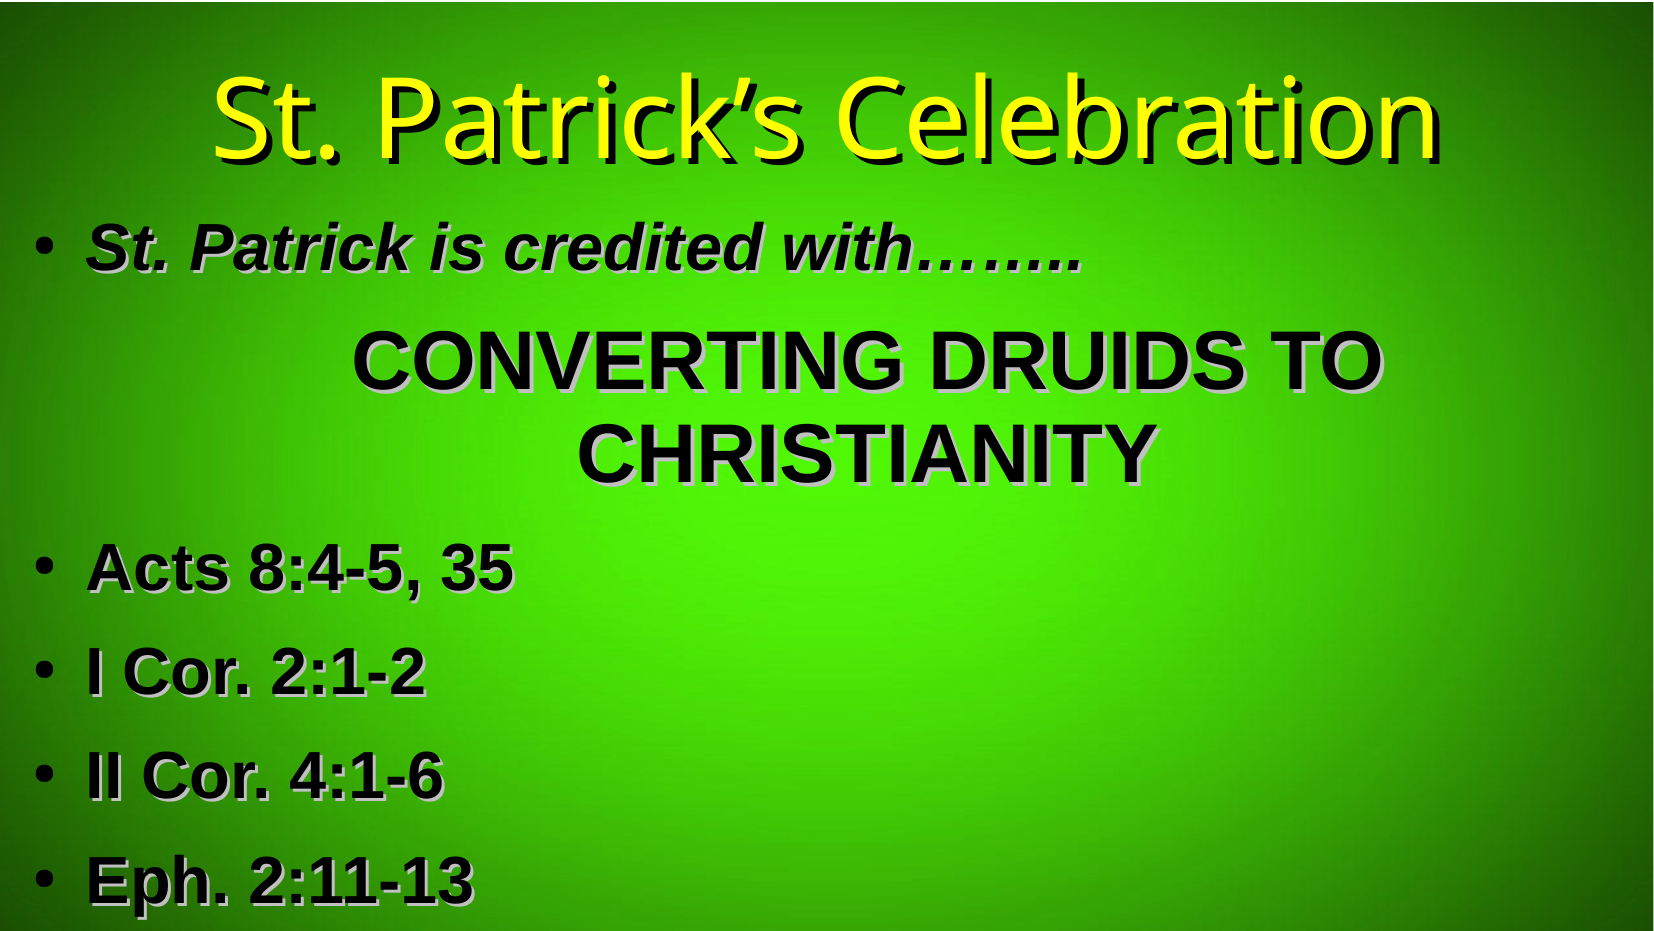

# St. Patrick’s Celebration
St. Patrick is credited with……..
CONVERTING DRUIDS TO CHRISTIANITY
Acts 8:4-5, 35
I Cor. 2:1-2
II Cor. 4:1-6
Eph. 2:11-13